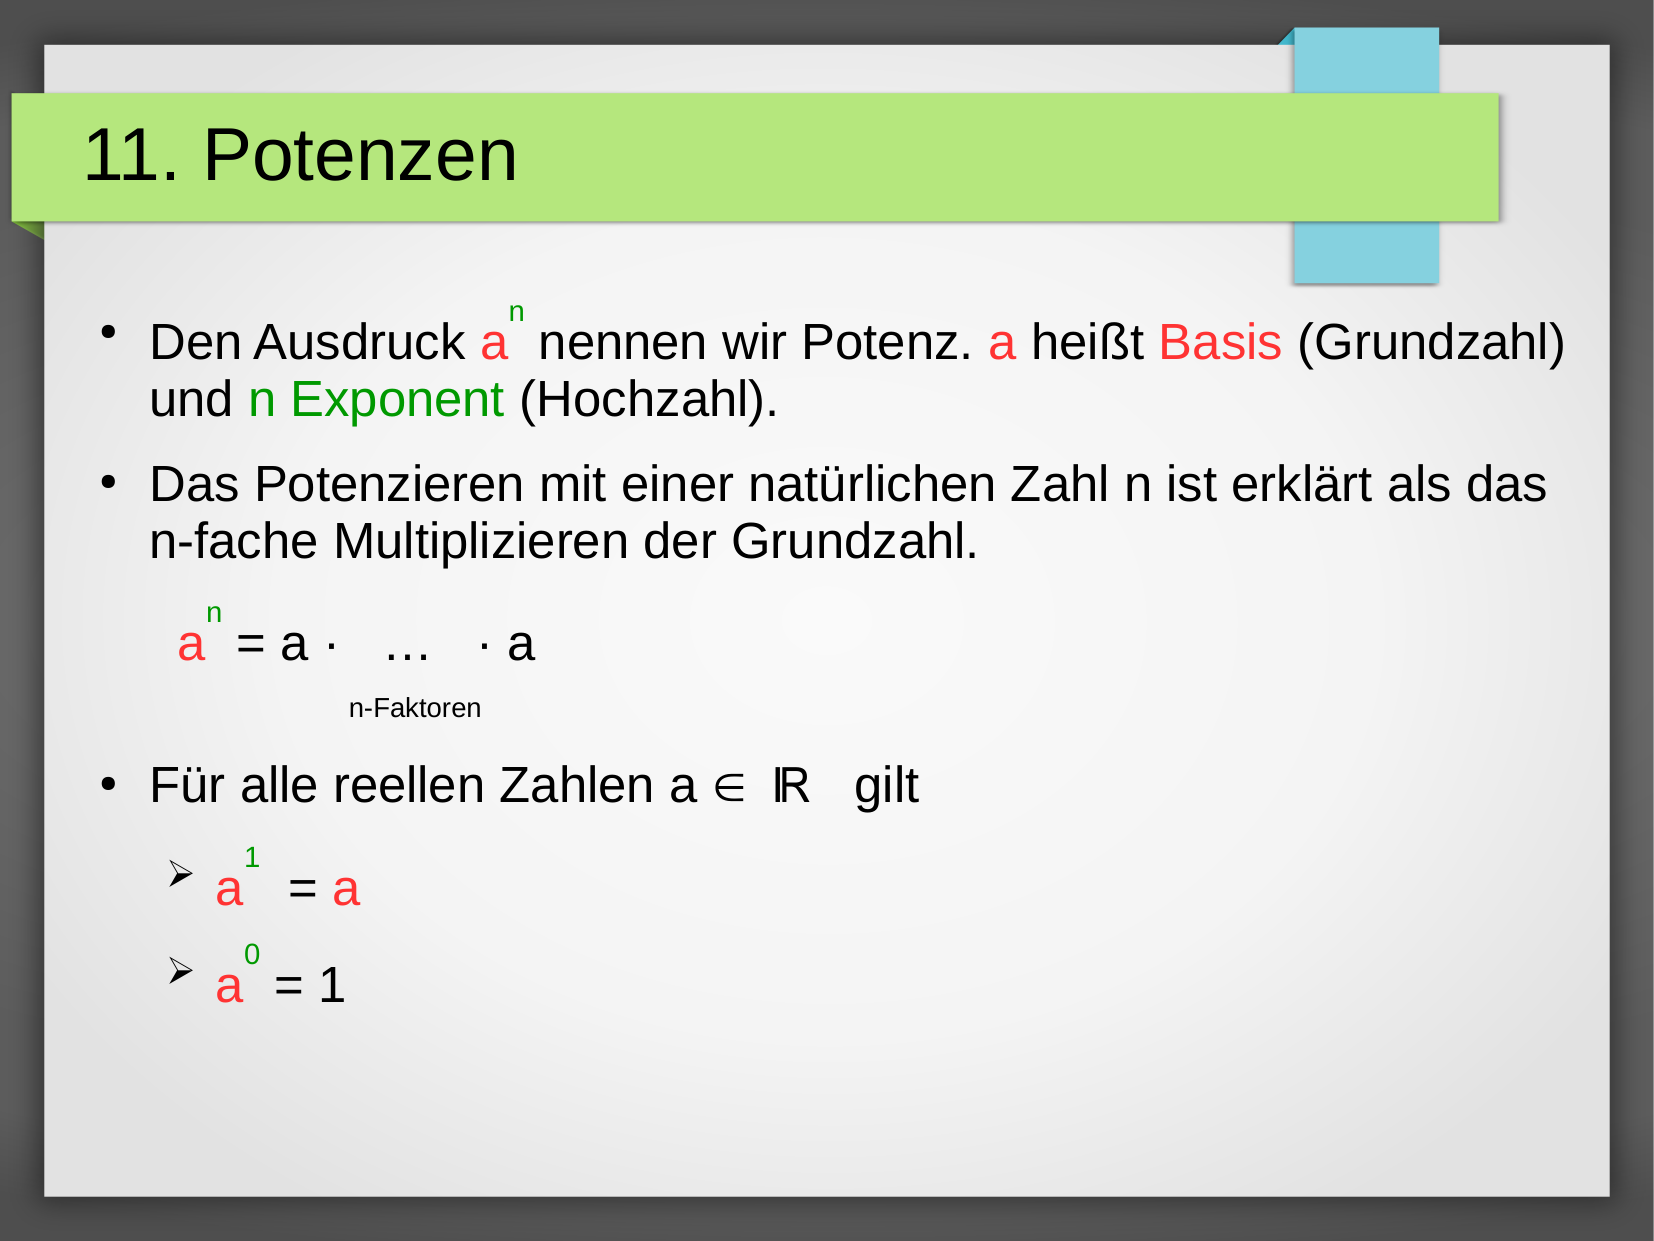

11. Potenzen
# Den Ausdruck an nennen wir Potenz. a heißt Basis (Grundzahl) und n Exponent (Hochzahl).
Das Potenzieren mit einer natürlichen Zahl n ist erklärt als das n-fache Multiplizieren der Grundzahl.
 an = a · … · a
 n-Faktoren
Für alle reellen Zahlen a  ℝ gilt
a1 = a
a0 = 1